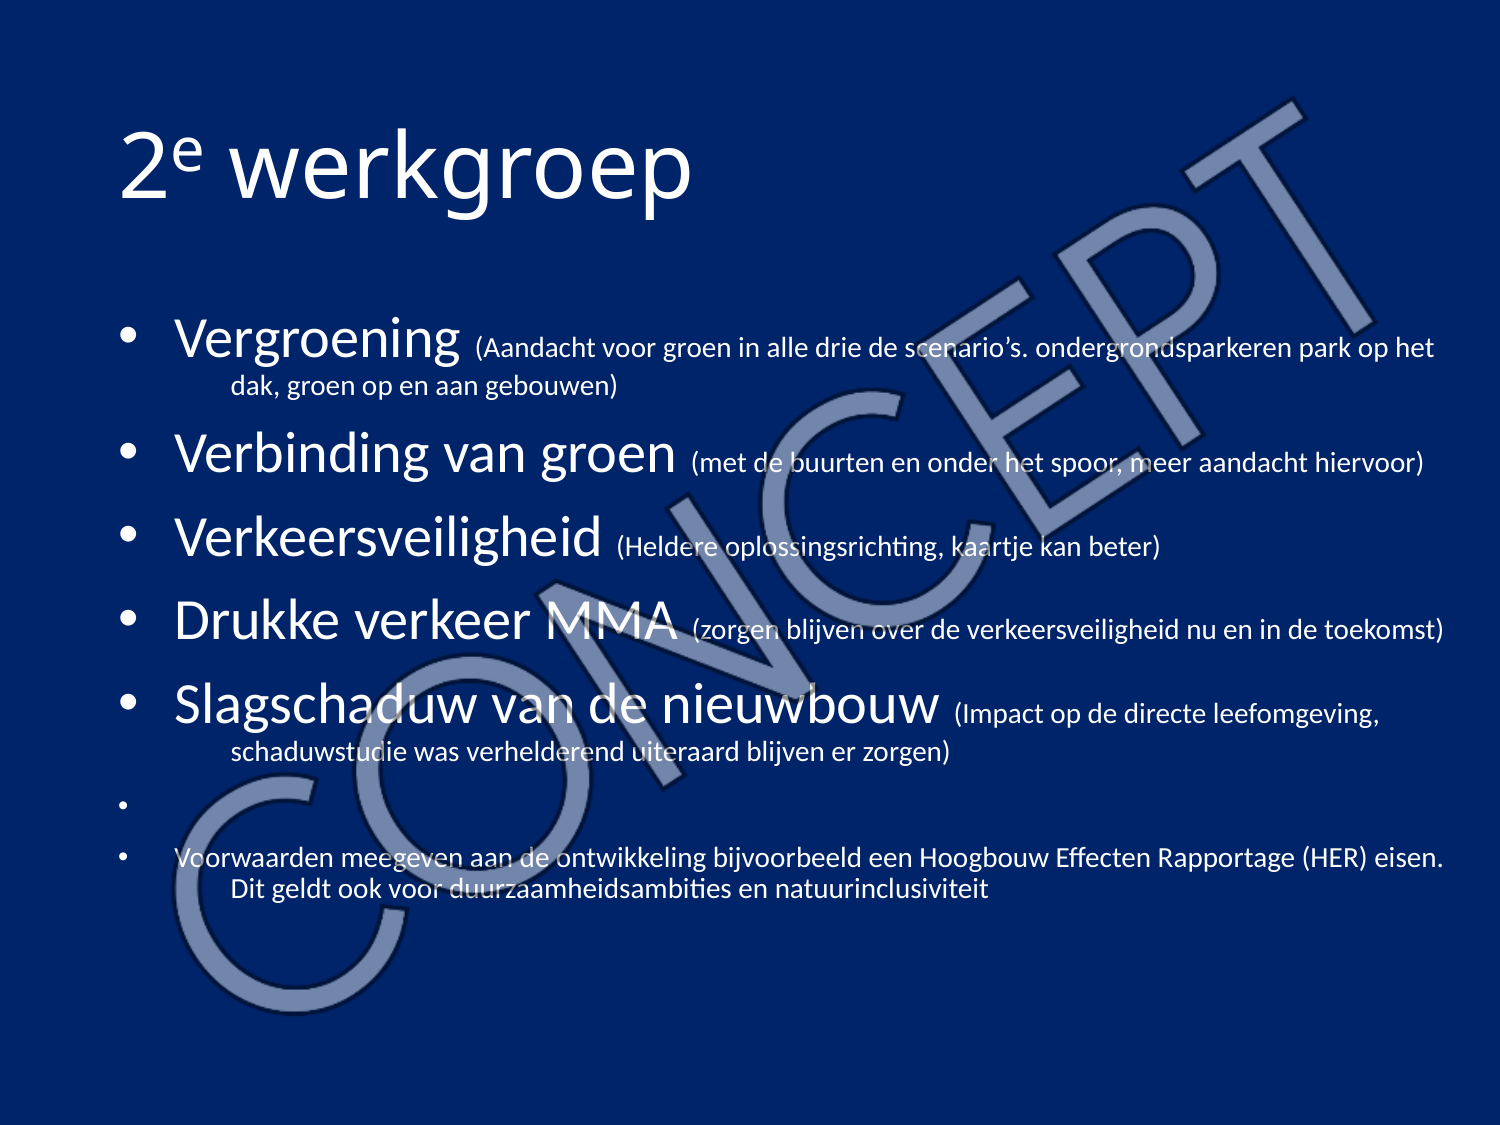

# 2e werkgroep
Vergroening (Aandacht voor groen in alle drie de scenario’s. ondergrondsparkeren park op het dak, groen op en aan gebouwen)
Verbinding van groen (met de buurten en onder het spoor, meer aandacht hiervoor)
Verkeersveiligheid (Heldere oplossingsrichting, kaartje kan beter)
Drukke verkeer MMA (zorgen blijven over de verkeersveiligheid nu en in de toekomst)
Slagschaduw van de nieuwbouw (Impact op de directe leefomgeving, schaduwstudie was verhelderend uiteraard blijven er zorgen)
Voorwaarden meegeven aan de ontwikkeling bijvoorbeeld een Hoogbouw Effecten Rapportage (HER) eisen. Dit geldt ook voor duurzaamheidsambities en natuurinclusiviteit